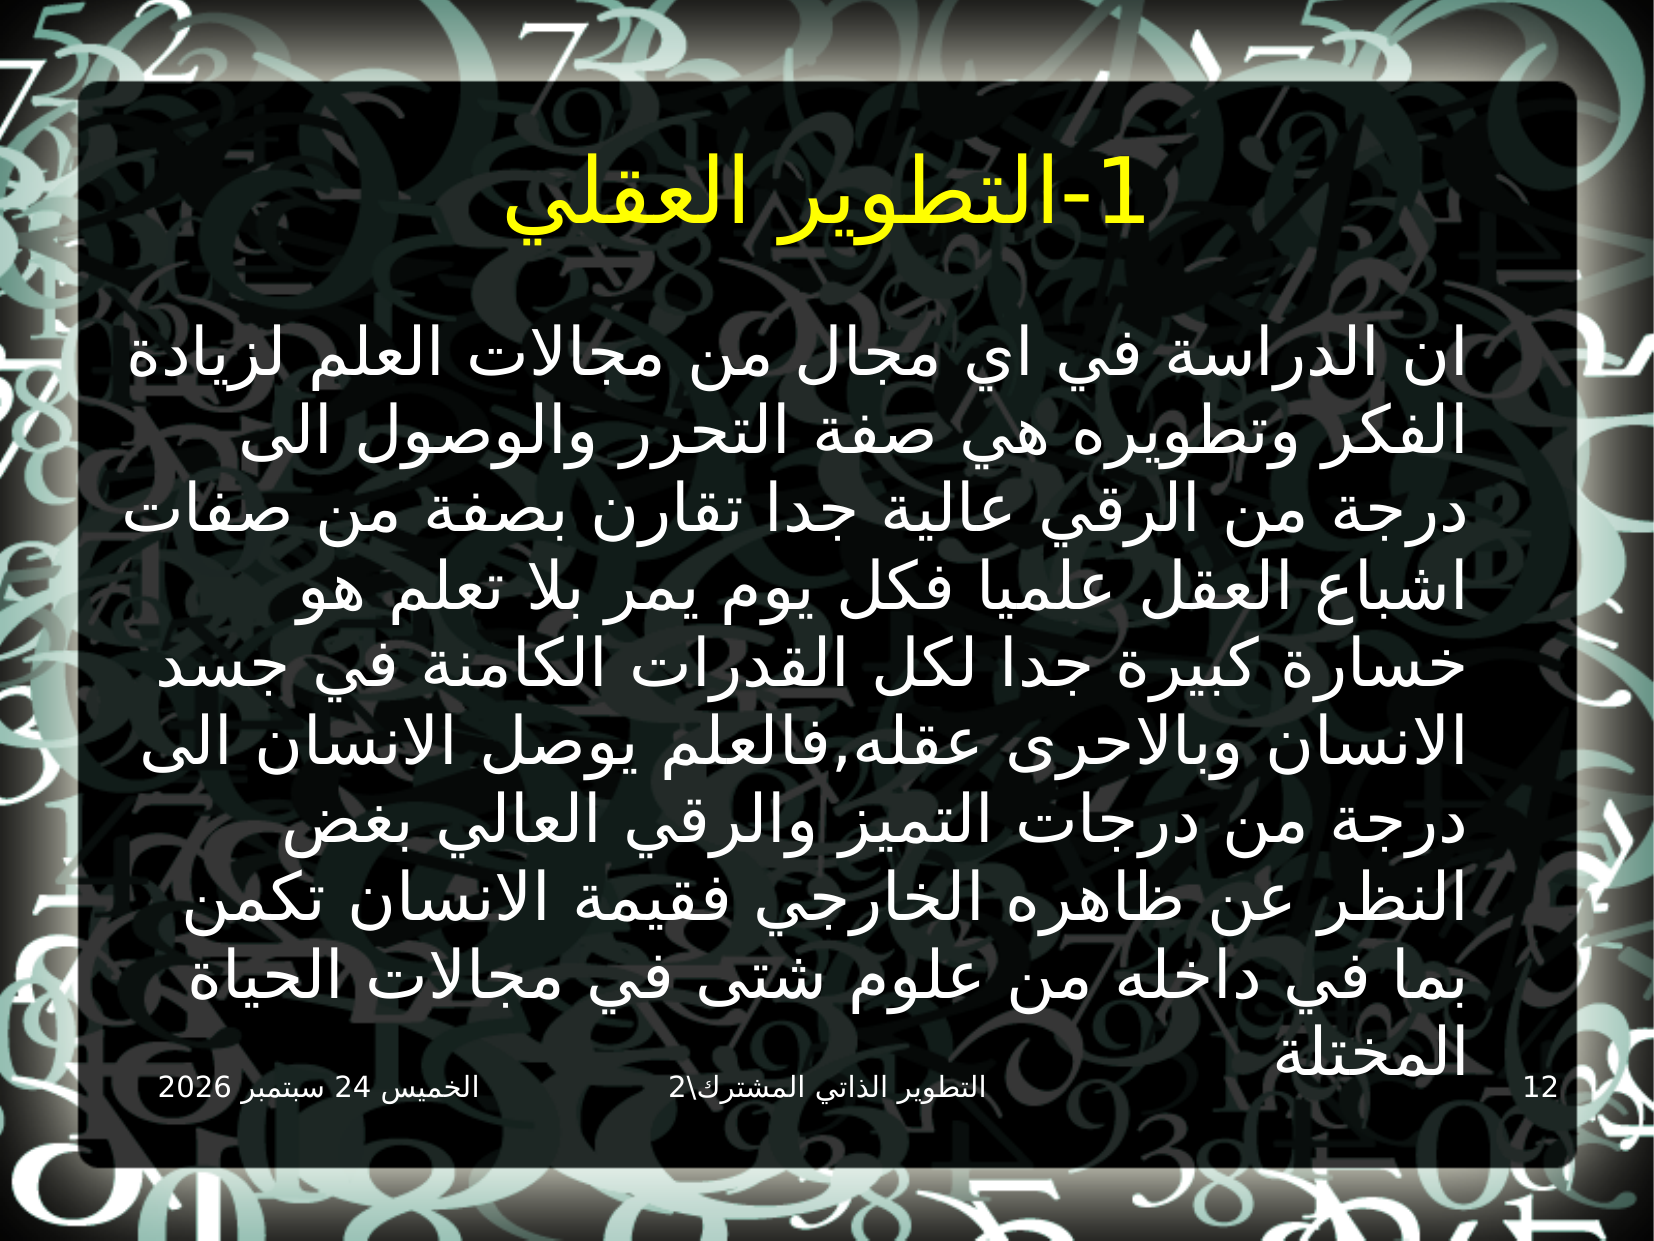

# 1-التطوير العقلي
ان الدراسة في اي مجال من مجالات العلم لزيادة الفكر وتطويره هي صفة التحرر والوصول الى درجة من الرقي عالية جدا تقارن بصفة من صفات اشباع العقل علميا فكل يوم يمر بلا تعلم هو خسارة كبيرة جدا لكل القدرات الكامنة في جسد الانسان وبالاحرى عقله,فالعلم يوصل الانسان الى درجة من درجات التميز والرقي العالي بغض النظر عن ظاهره الخارجي فقيمة الانسان تكمن بما في داخله من علوم شتى في مجالات الحياة المختلة
التطوير الذاتي المشترك\2
12